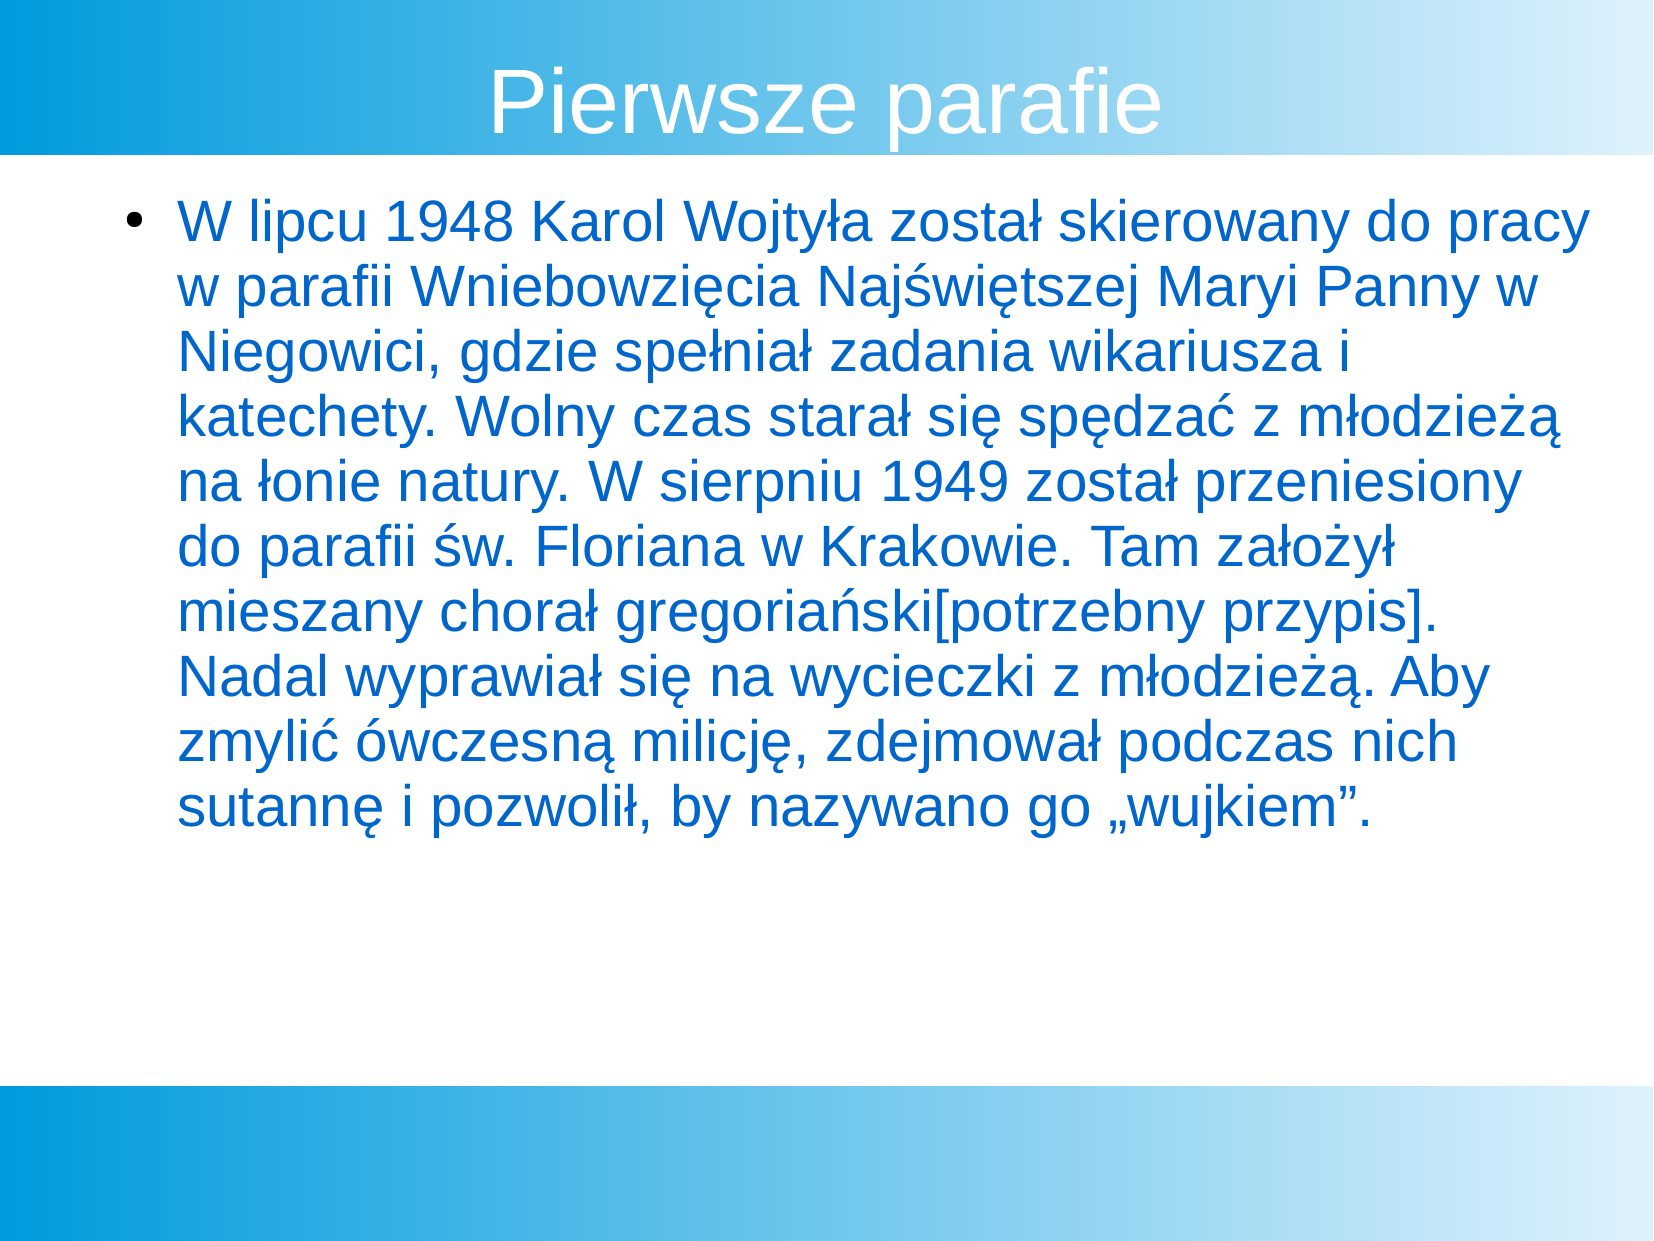

# Pierwsze parafie
W lipcu 1948 Karol Wojtyła został skierowany do pracy w parafii Wniebowzięcia Najświętszej Maryi Panny w Niegowici, gdzie spełniał zadania wikariusza i katechety. Wolny czas starał się spędzać z młodzieżą na łonie natury. W sierpniu 1949 został przeniesiony do parafii św. Floriana w Krakowie. Tam założył mieszany chorał gregoriański[potrzebny przypis]. Nadal wyprawiał się na wycieczki z młodzieżą. Aby zmylić ówczesną milicję, zdejmował podczas nich sutannę i pozwolił, by nazywano go „wujkiem”.